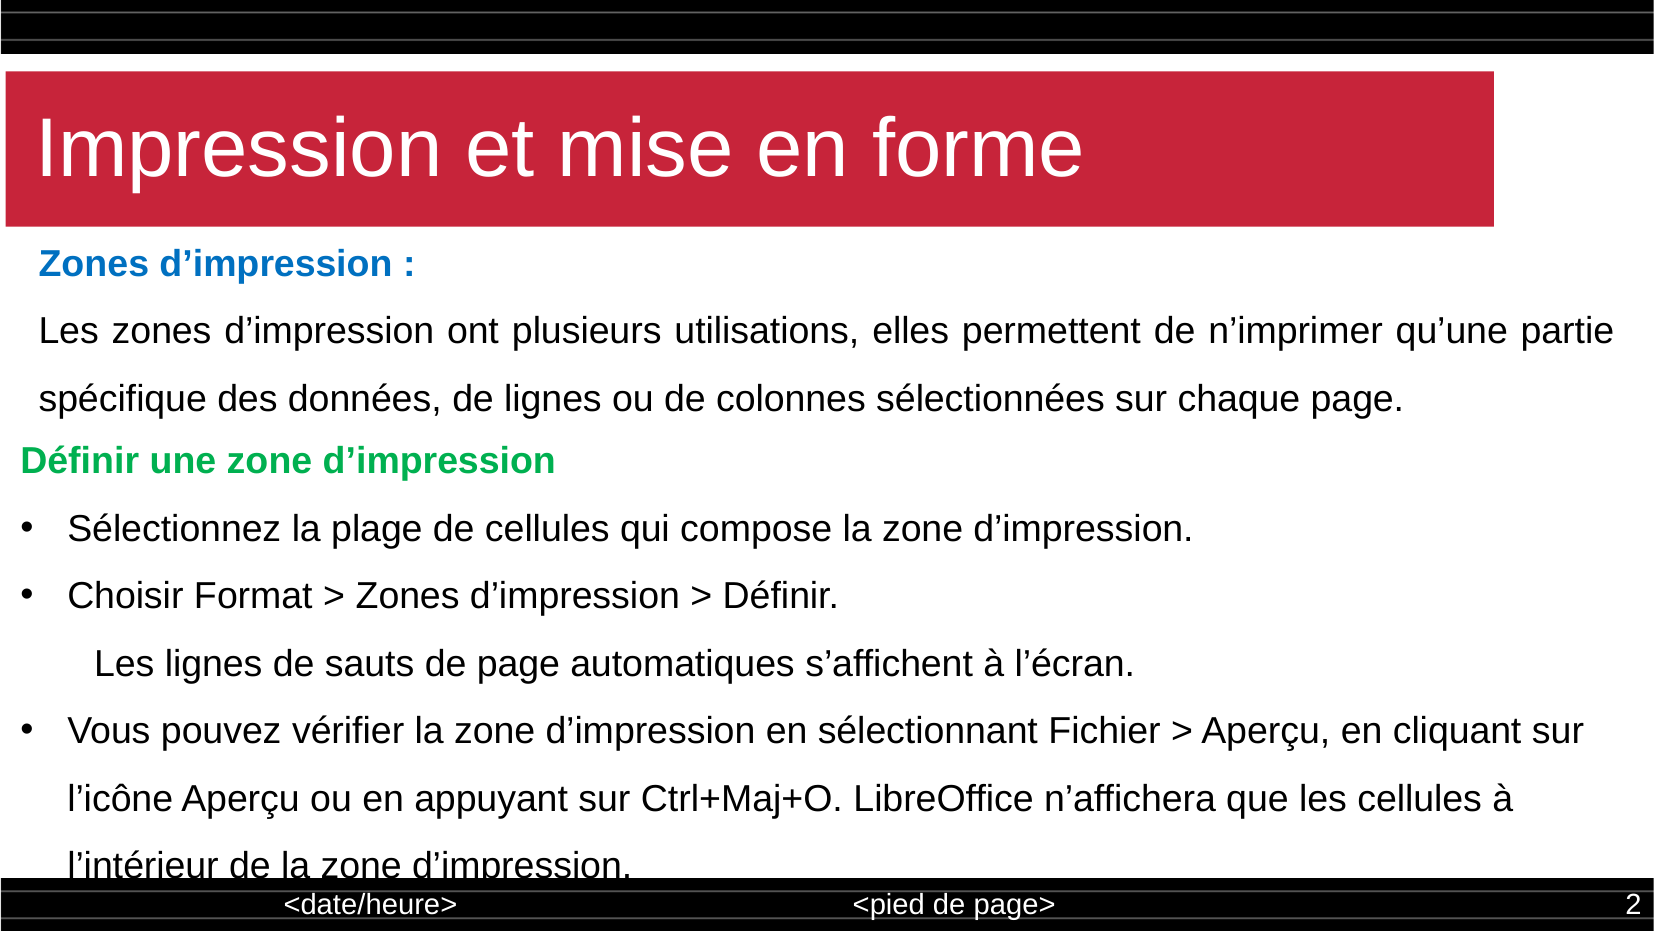

Impression et mise en forme
Zones d’impression :
Les zones d’impression ont plusieurs utilisations, elles permettent de n’imprimer qu’une partie spécifique des données, de lignes ou de colonnes sélectionnées sur chaque page.
Définir une zone d’impression
Sélectionnez la plage de cellules qui compose la zone d’impression.
Choisir Format > Zones d’impression > Définir.
	Les lignes de sauts de page automatiques s’affichent à l’écran.
Vous pouvez vérifier la zone d’impression en sélectionnant Fichier > Aperçu, en cliquant sur l’icône Aperçu ou en appuyant sur Ctrl+Maj+O. LibreOffice n’affichera que les cellules à l’intérieur de la zone d’impression.